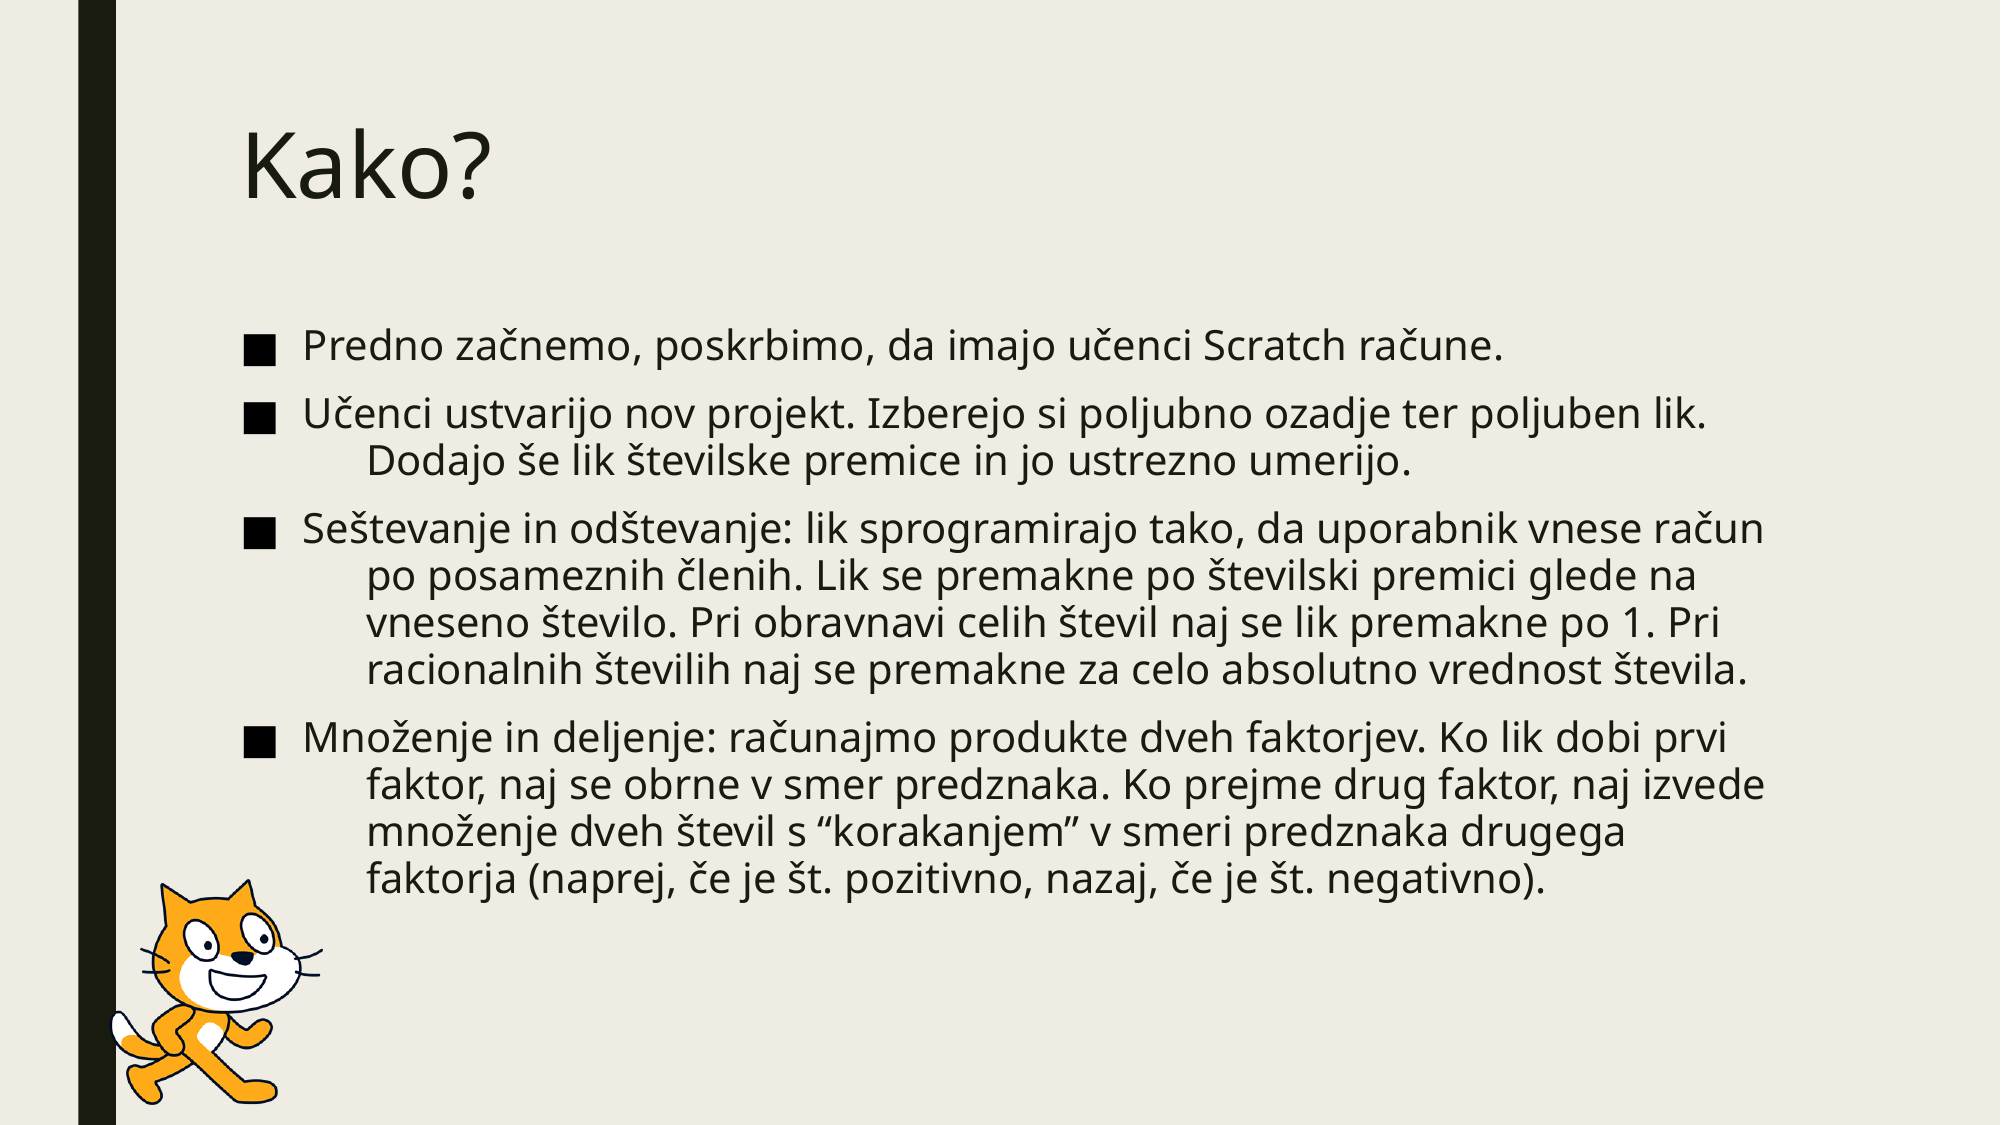

# Kako?
Predno začnemo, poskrbimo, da imajo učenci Scratch račune.
Učenci ustvarijo nov projekt. Izberejo si poljubno ozadje ter poljuben lik. Dodajo še lik številske premice in jo ustrezno umerijo.
Seštevanje in odštevanje: lik sprogramirajo tako, da uporabnik vnese račun po posameznih členih. Lik se premakne po številski premici glede na vneseno število. Pri obravnavi celih števil naj se lik premakne po 1. Pri racionalnih številih naj se premakne za celo absolutno vrednost števila.
Množenje in deljenje: računajmo produkte dveh faktorjev. Ko lik dobi prvi faktor, naj se obrne v smer predznaka. Ko prejme drug faktor, naj izvede množenje dveh števil s “korakanjem” v smeri predznaka drugega faktorja (naprej, če je št. pozitivno, nazaj, če je št. negativno).